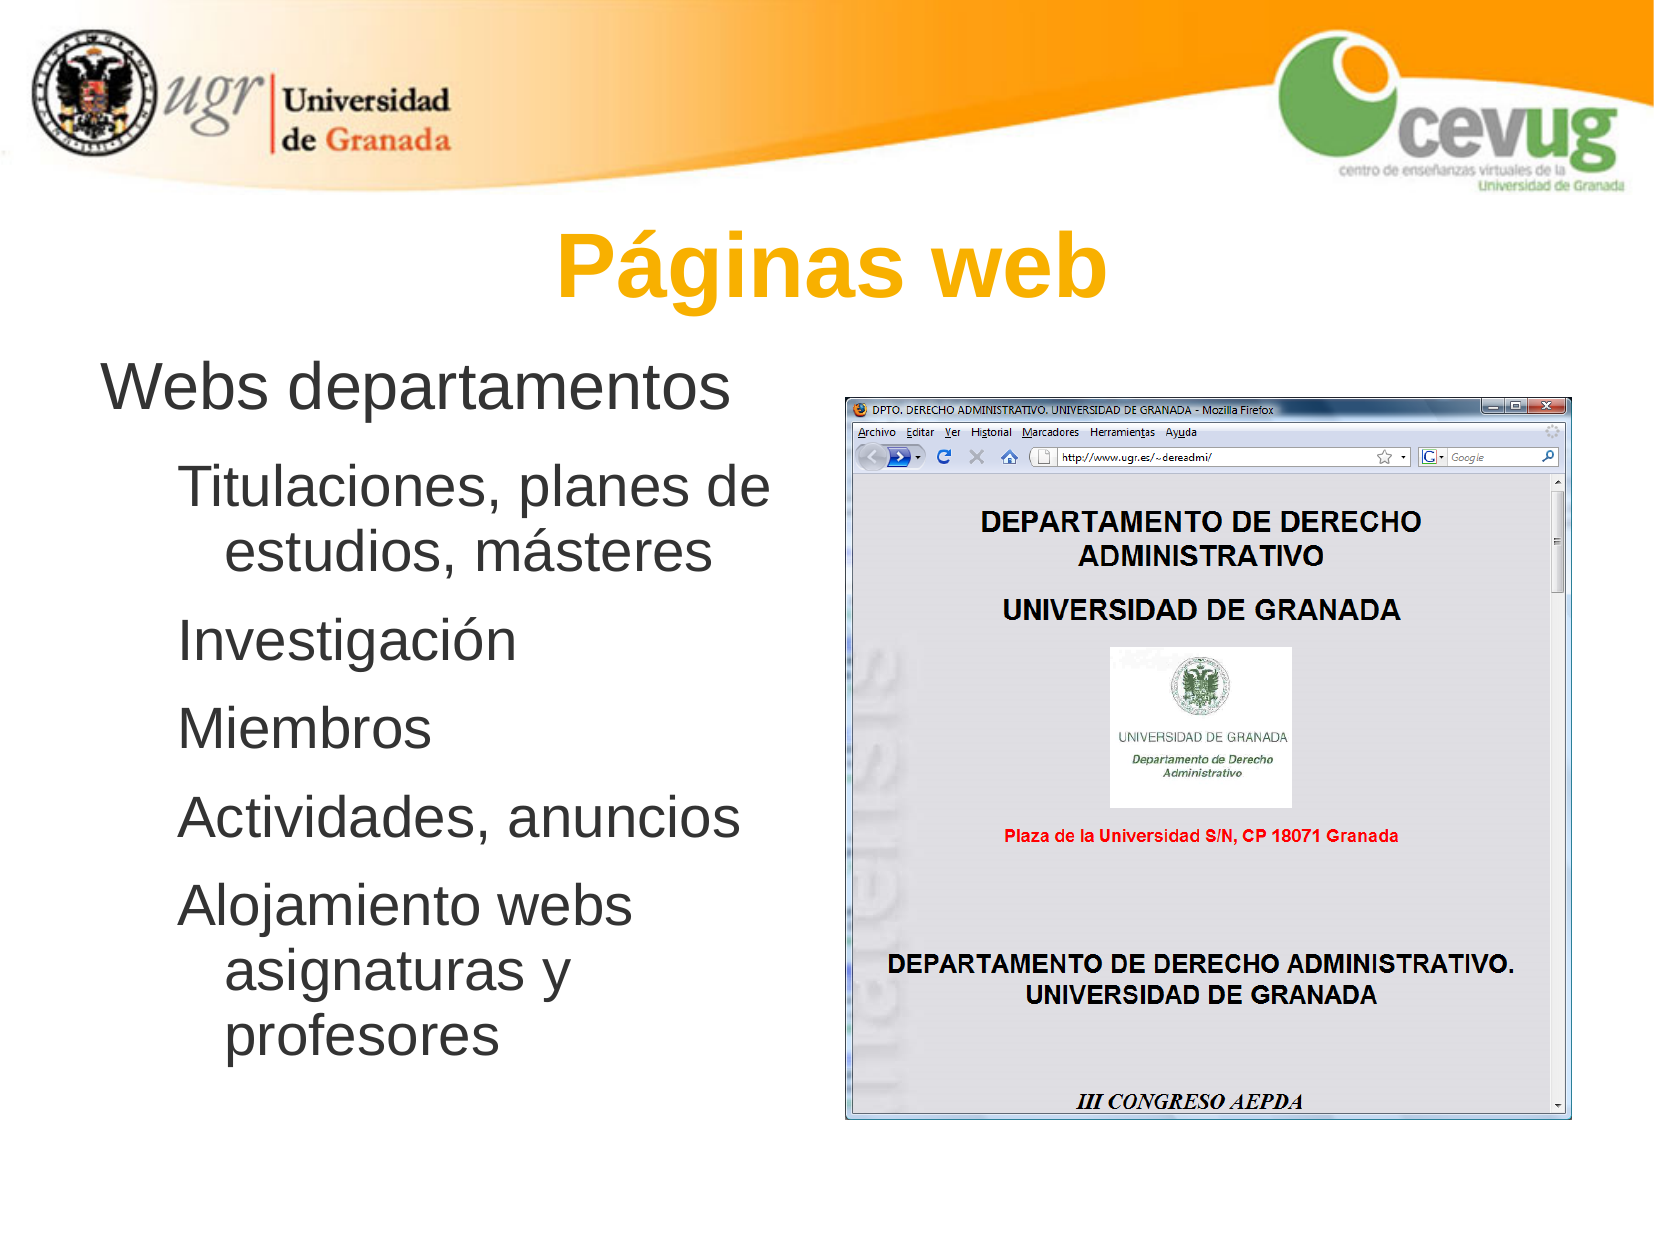

# Páginas web
Webs departamentos
Titulaciones, planes de estudios, másteres
Investigación
Miembros
Actividades, anuncios
Alojamiento webs asignaturas y profesores